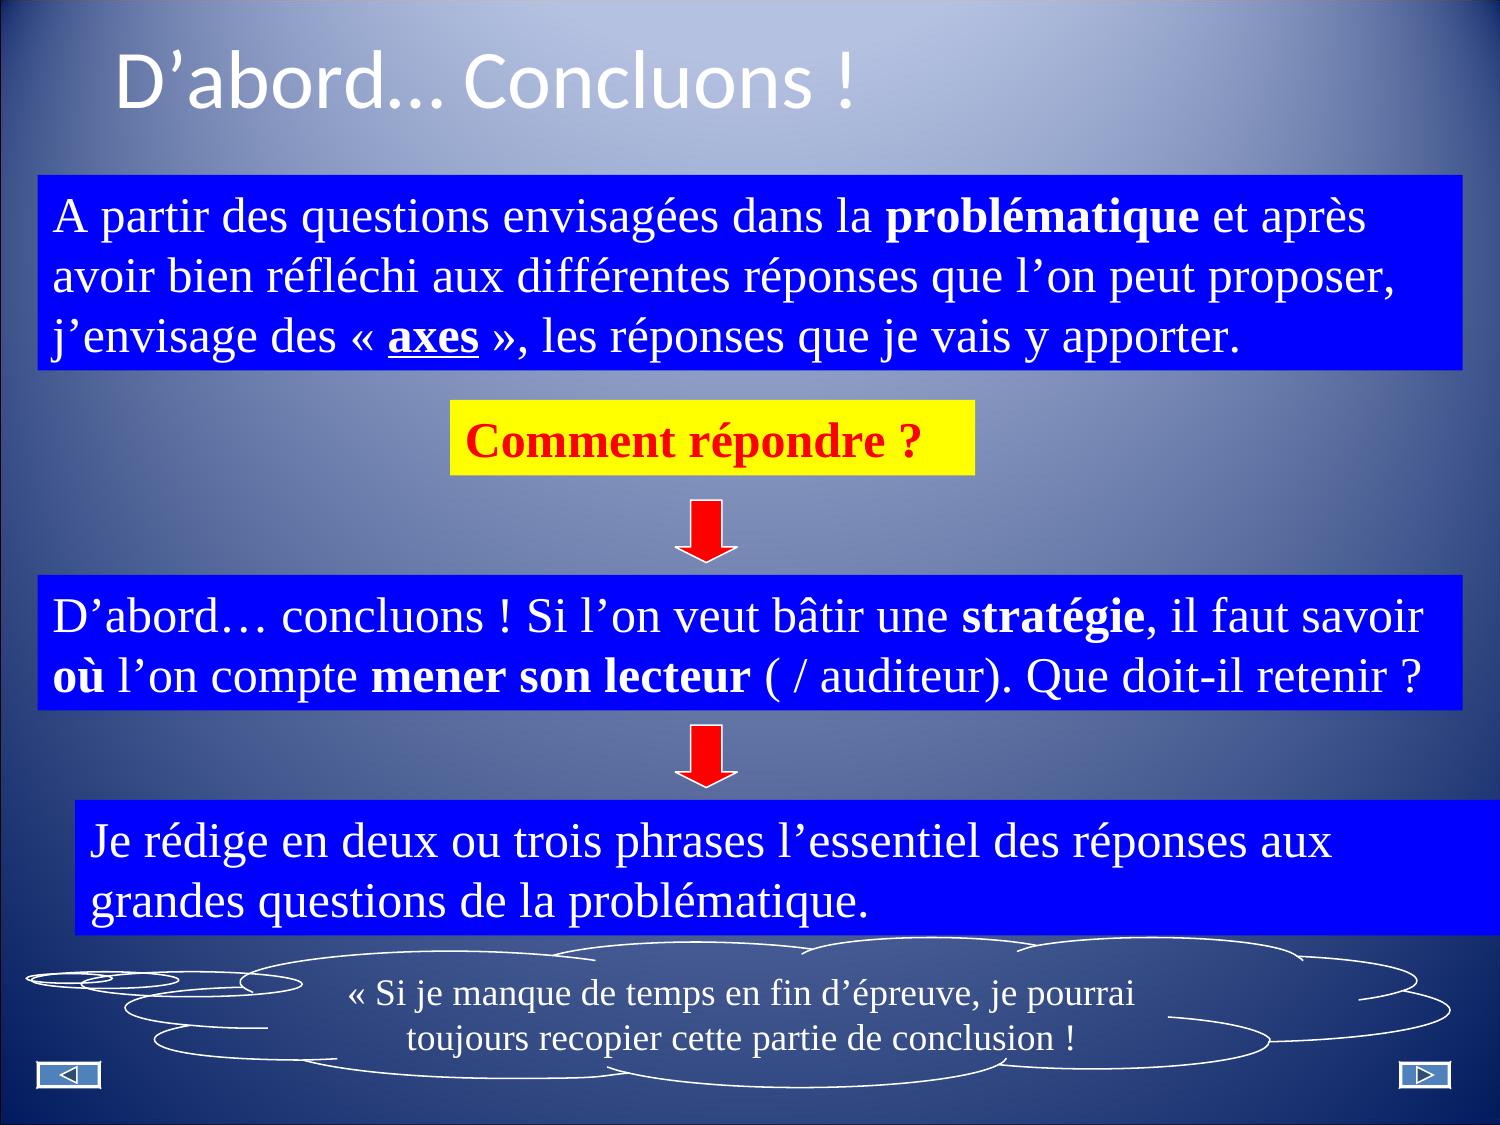

# D’abord… Concluons !
A partir des questions envisagées dans la problématique et après avoir bien réfléchi aux différentes réponses que l’on peut proposer, j’envisage des « axes », les réponses que je vais y apporter.
Comment répondre ?
D’abord… concluons ! Si l’on veut bâtir une stratégie, il faut savoir où l’on compte mener son lecteur ( / auditeur). Que doit-il retenir ?
Je rédige en deux ou trois phrases l’essentiel des réponses aux grandes questions de la problématique.
« Si je manque de temps en fin d’épreuve, je pourrai toujours recopier cette partie de conclusion !